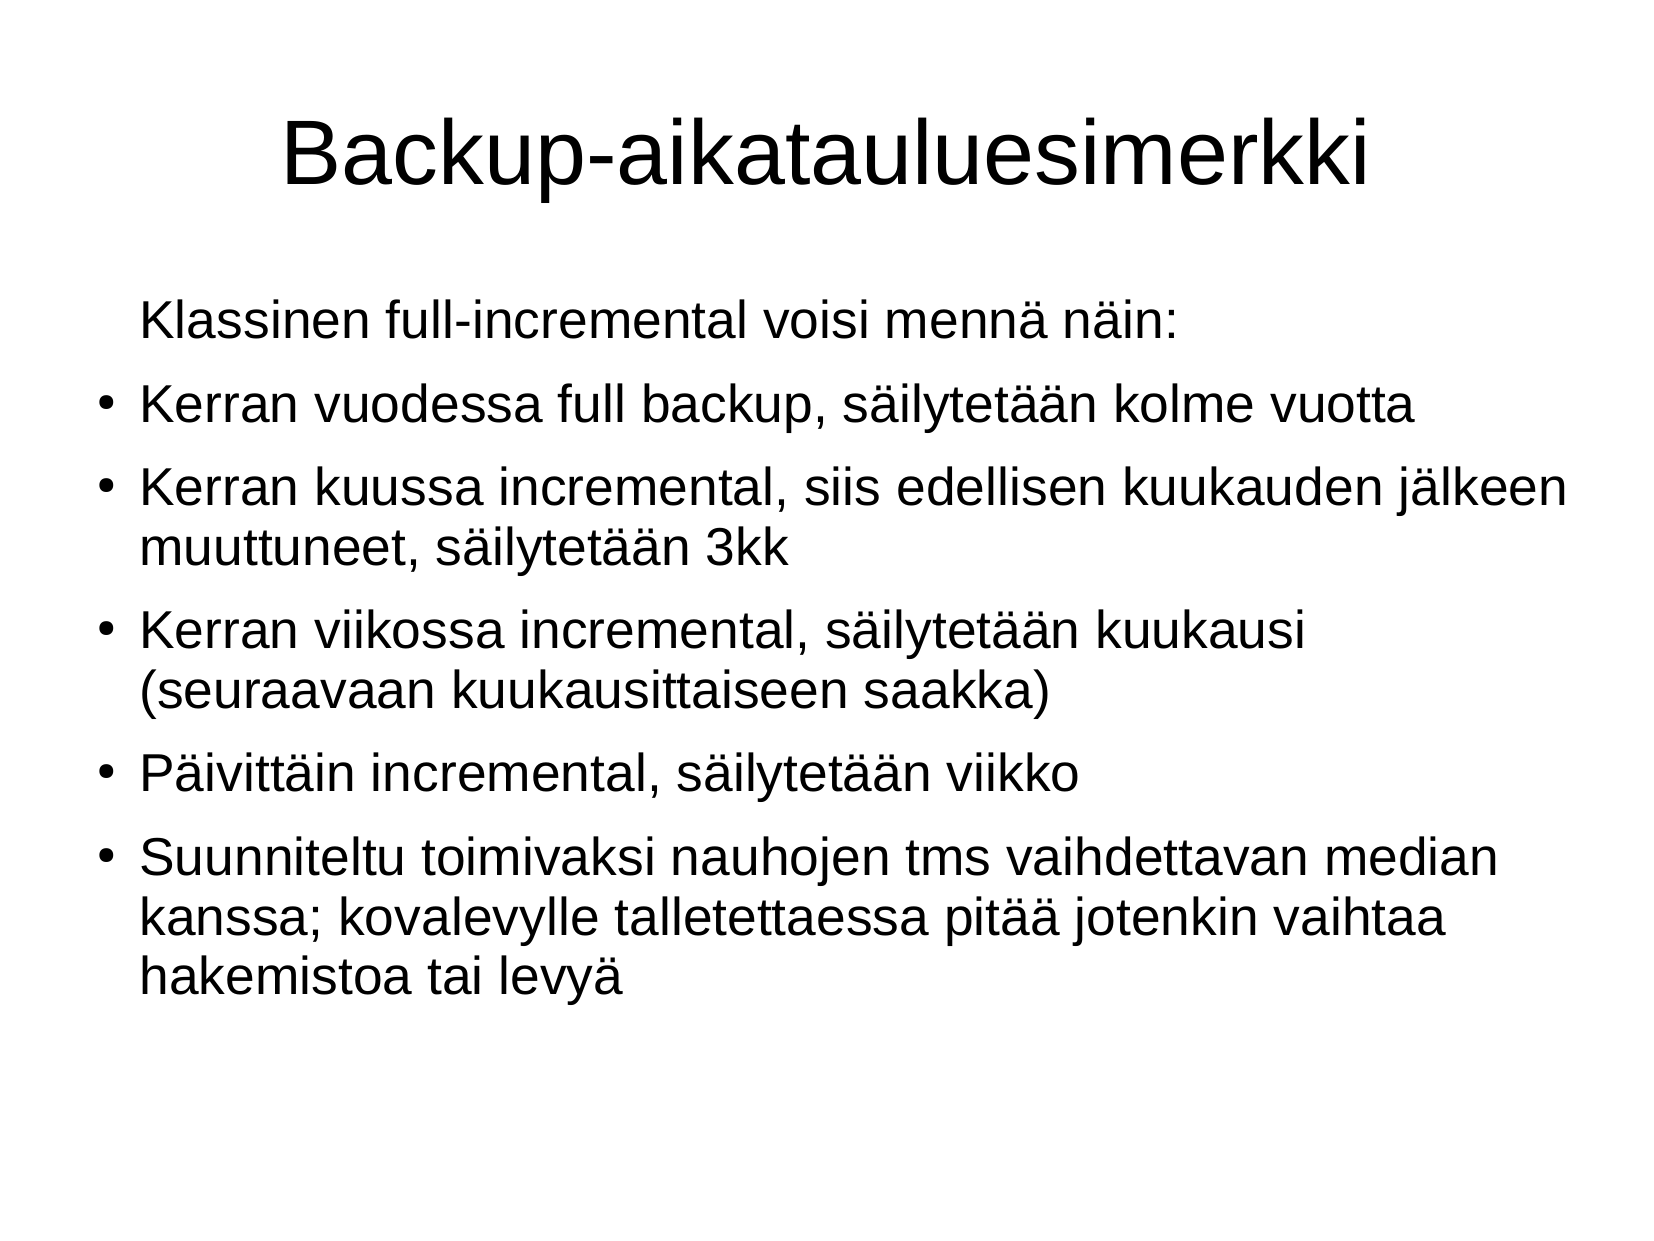

# Backup-aikatauluesimerkki
Klassinen full-incremental voisi mennä näin:
Kerran vuodessa full backup, säilytetään kolme vuotta
Kerran kuussa incremental, siis edellisen kuukauden jälkeen muuttuneet, säilytetään 3kk
Kerran viikossa incremental, säilytetään kuukausi (seuraavaan kuukausittaiseen saakka)
Päivittäin incremental, säilytetään viikko
Suunniteltu toimivaksi nauhojen tms vaihdettavan median kanssa; kovalevylle talletettaessa pitää jotenkin vaihtaa hakemistoa tai levyä